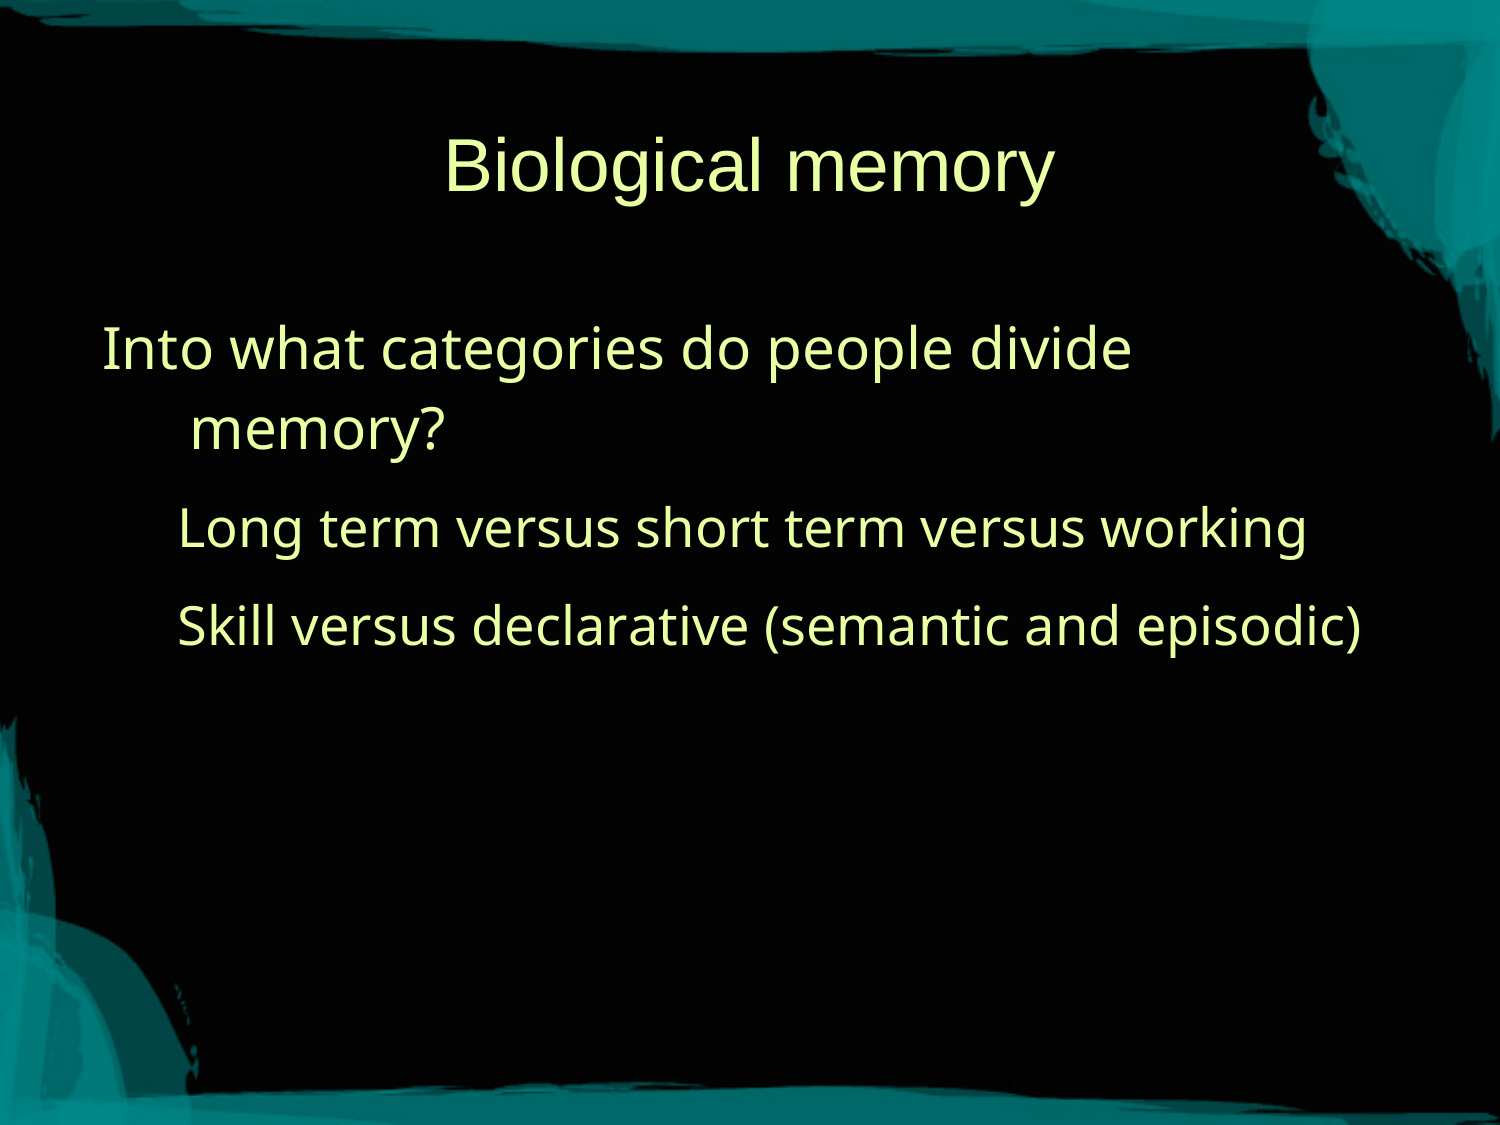

# Biological memory
Into what categories do people divide memory?
Long term versus short term versus working
Skill versus declarative (semantic and episodic)